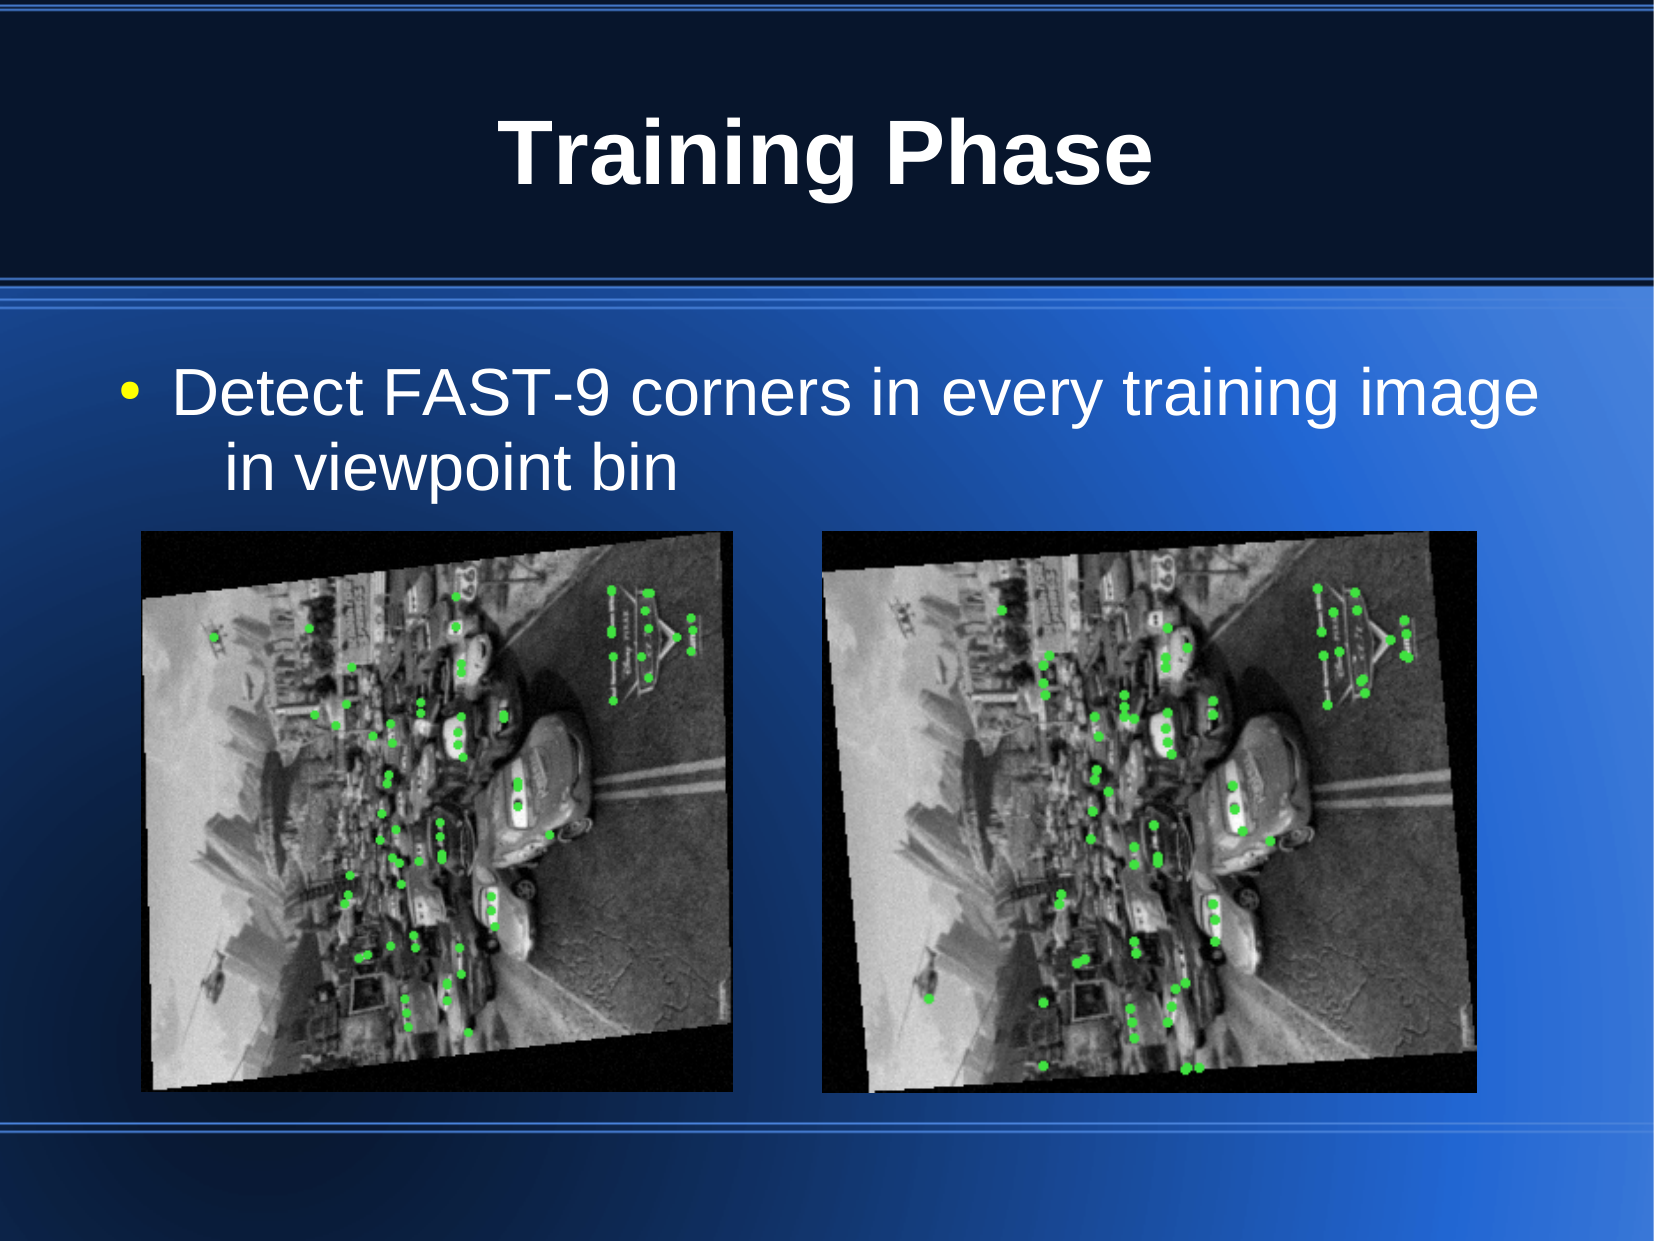

# Training Phase
Detect FAST-9 corners in every training image in viewpoint bin